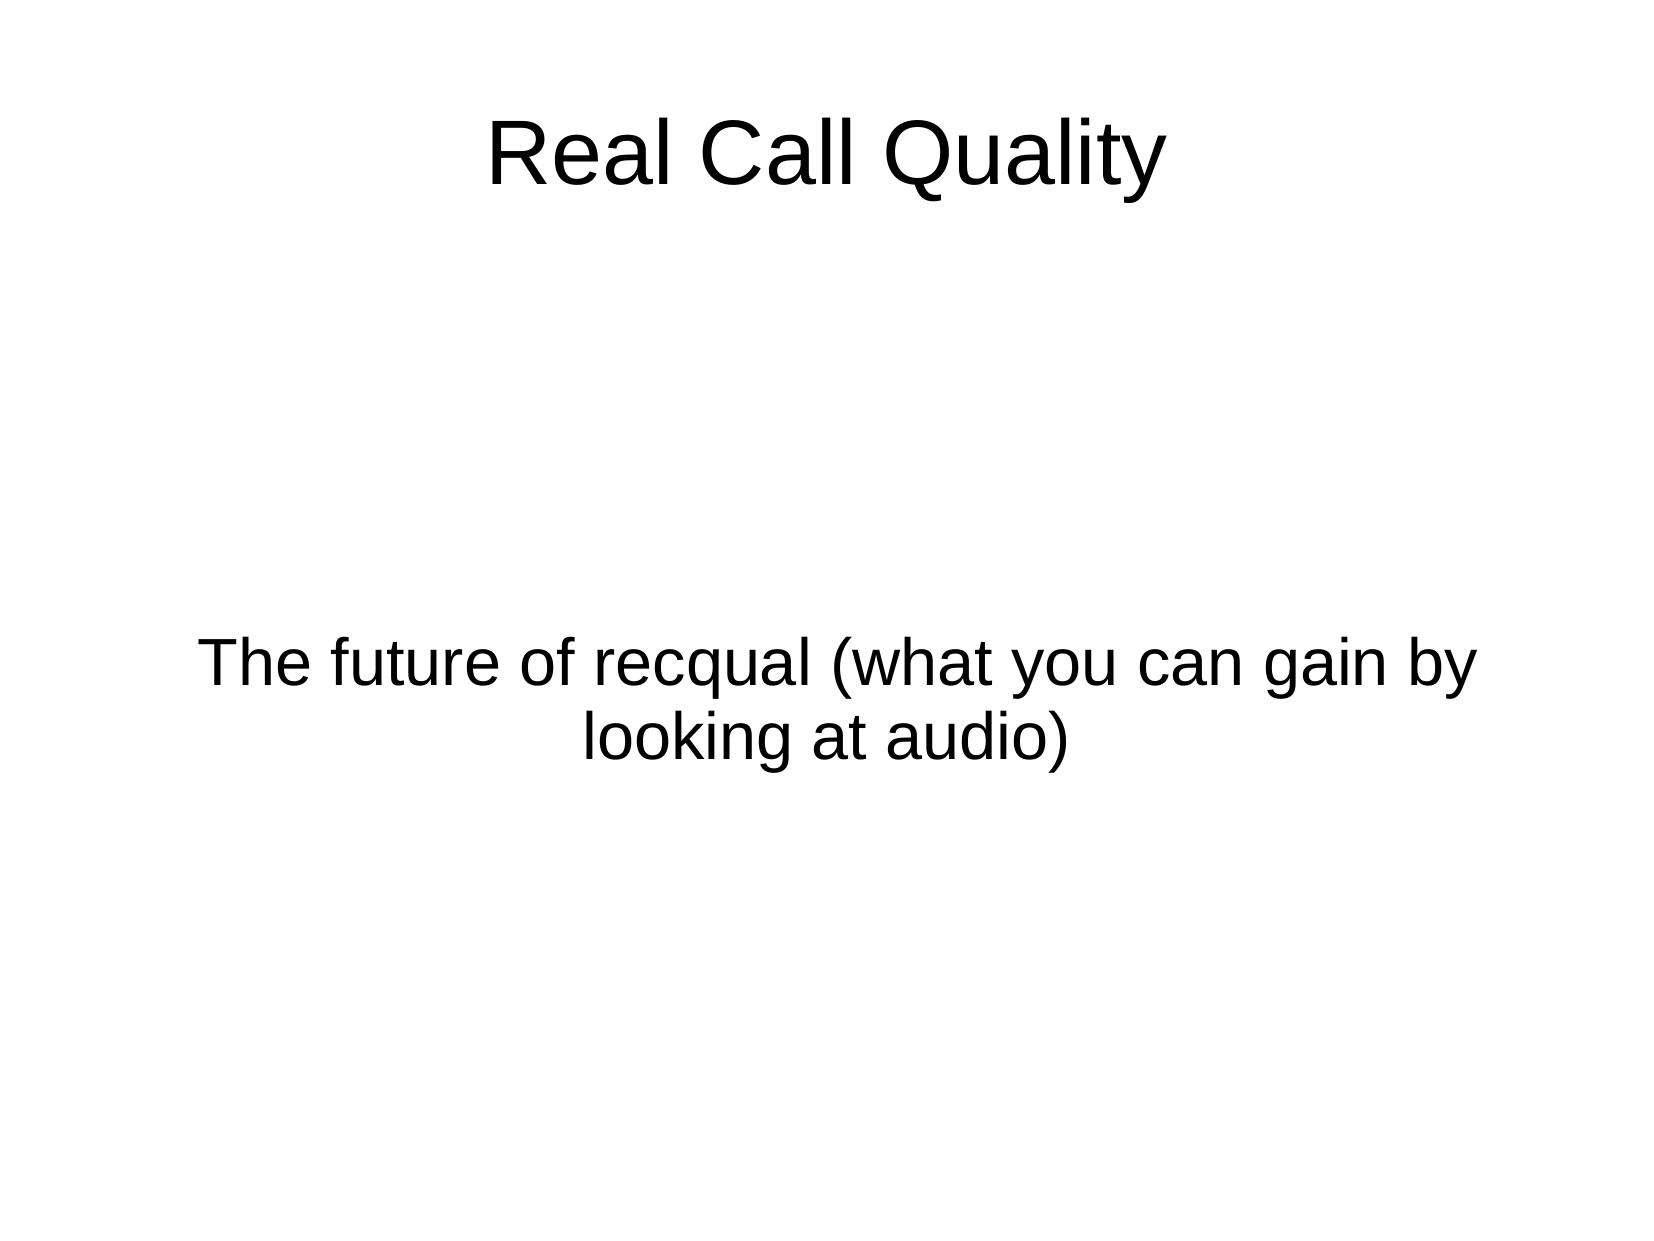

# Real Call Quality
The future of recqual (what you can gain by looking at audio)